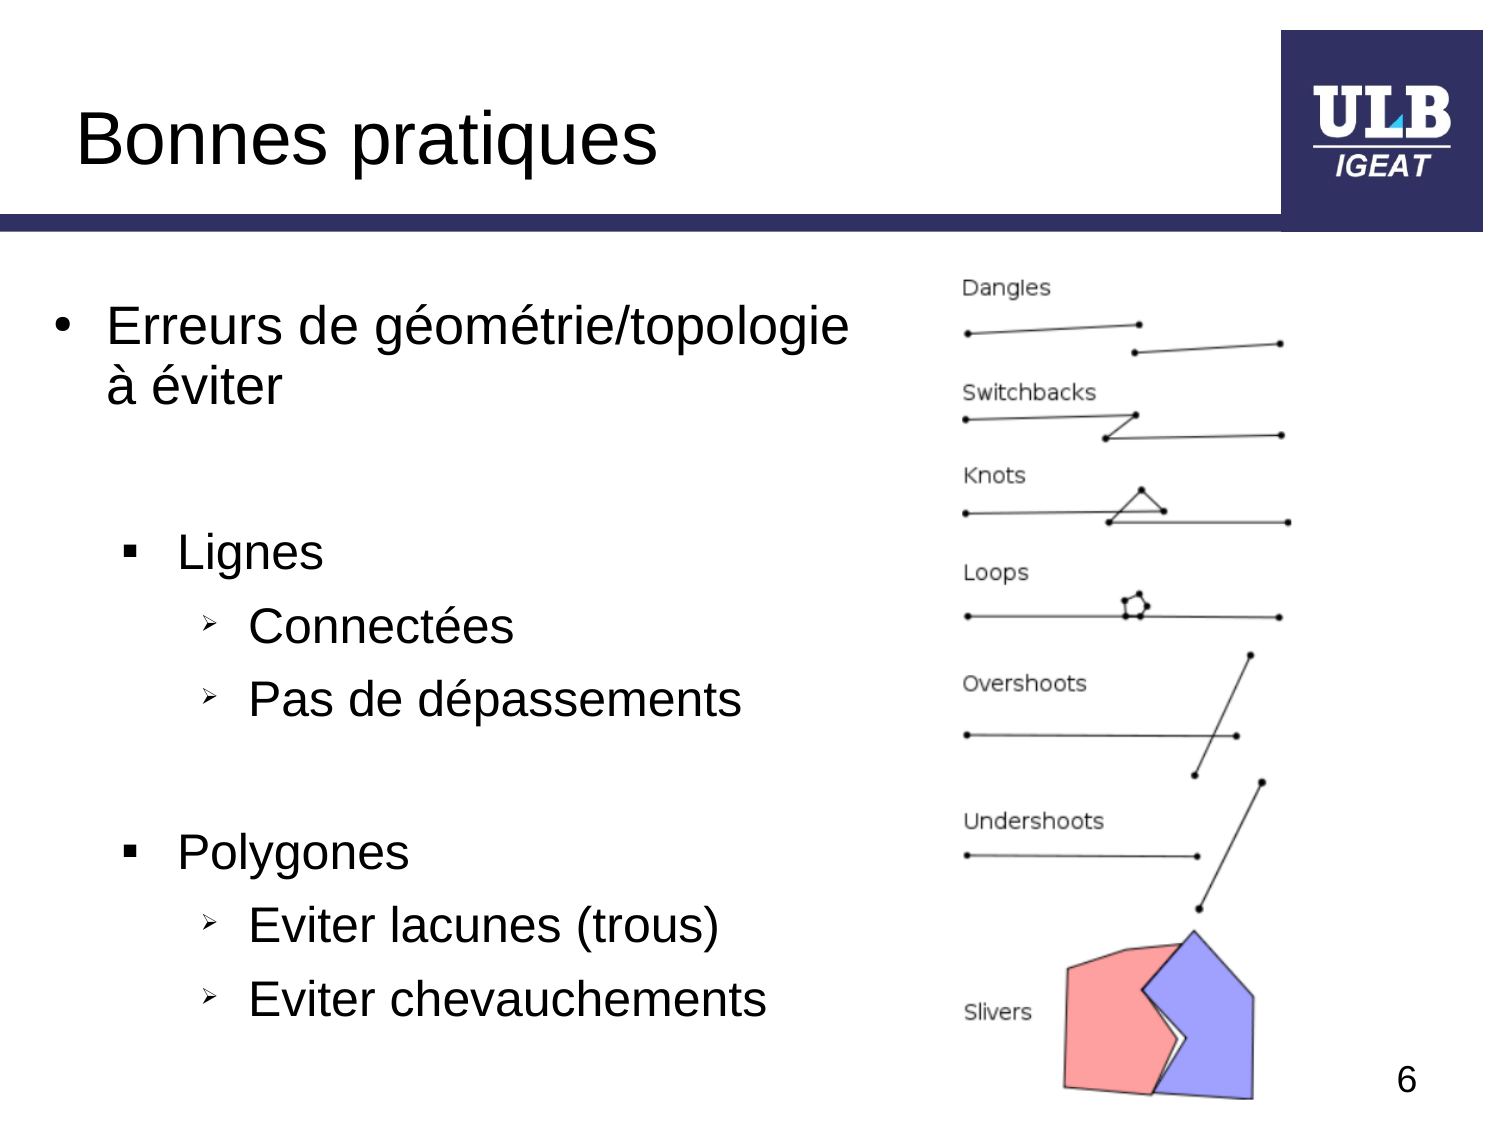

# Bonnes pratiques
Erreurs de géométrie/topologie à éviter
Lignes
Connectées
Pas de dépassements
Polygones
Eviter lacunes (trous)
Eviter chevauchements